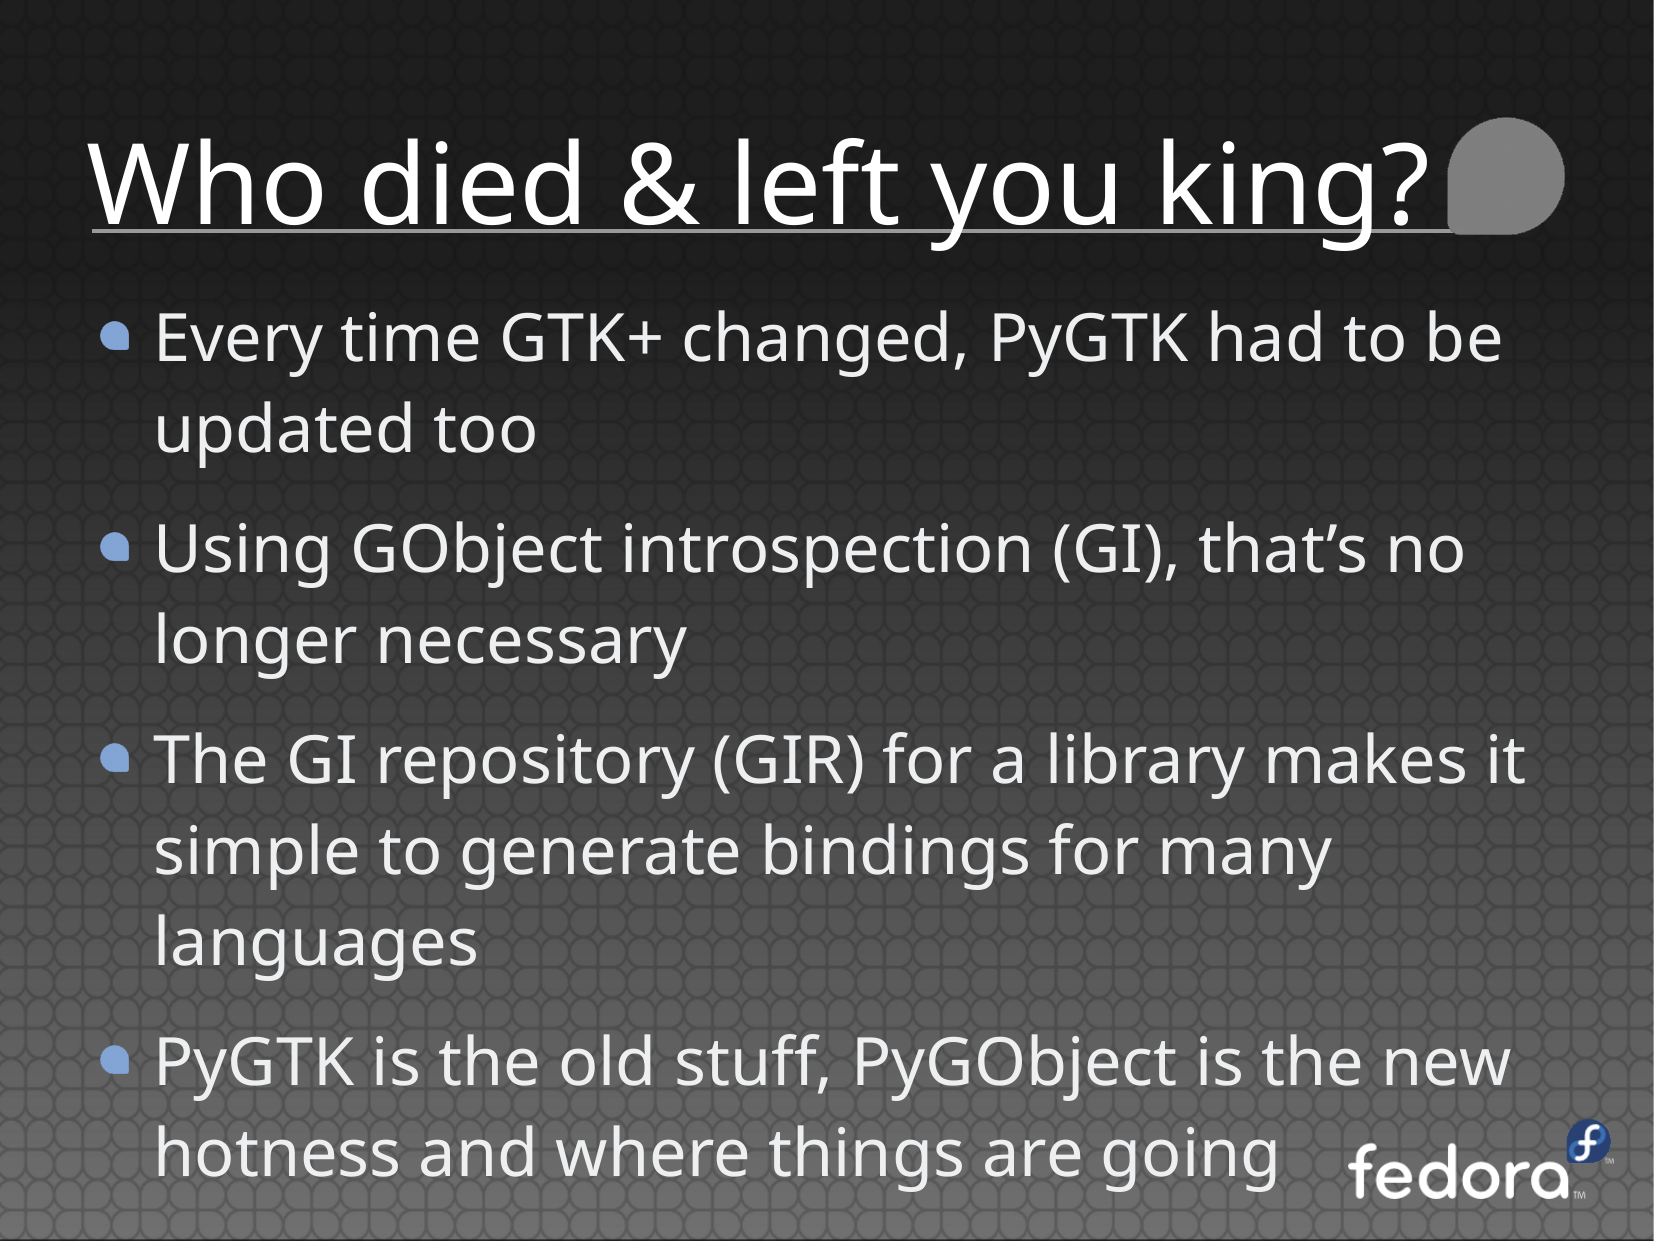

# Who died & left you king?
Every time GTK+ changed, PyGTK had to be updated too
Using GObject introspection (GI), that’s no longer necessary
The GI repository (GIR) for a library makes it simple to generate bindings for many languages
PyGTK is the old stuff, PyGObject is the new hotness and where things are going